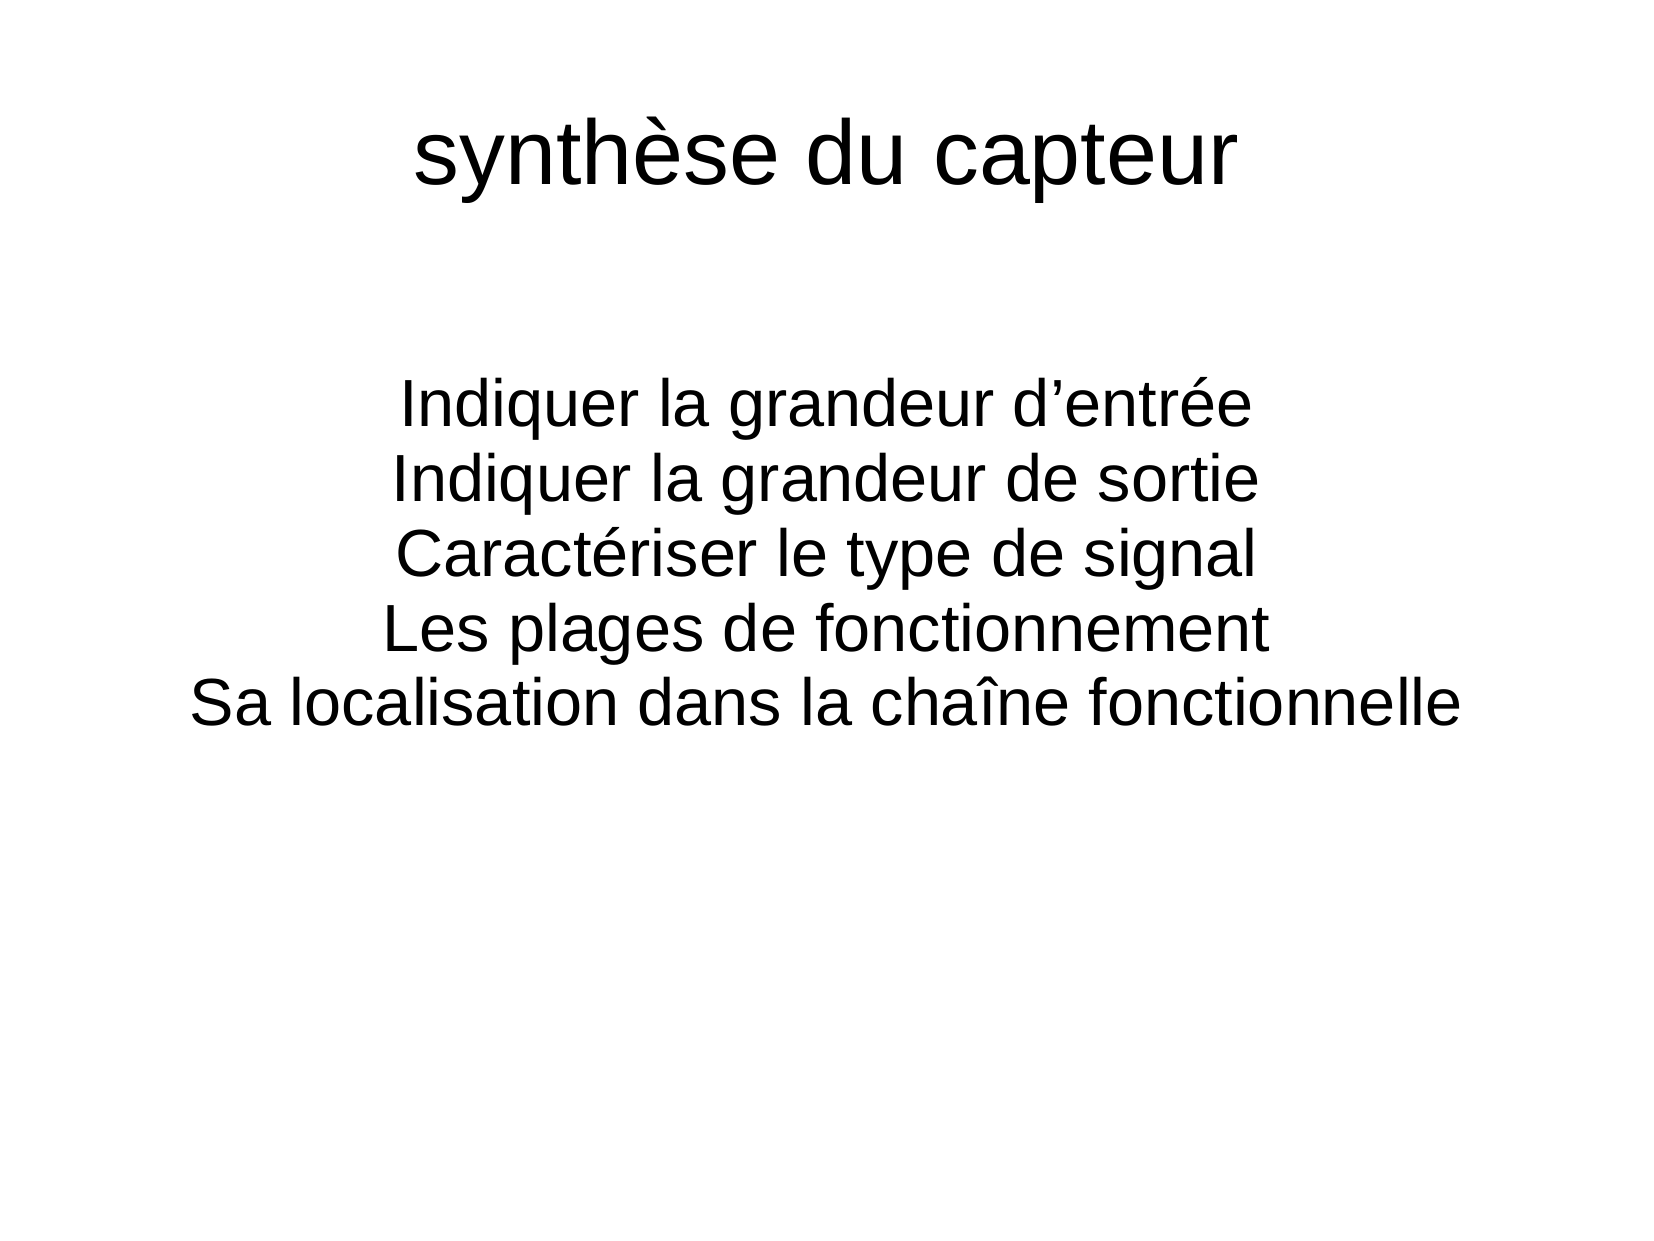

# synthèse du capteur
Indiquer la grandeur d’entrée
Indiquer la grandeur de sortie
Caractériser le type de signal
Les plages de fonctionnement
Sa localisation dans la chaîne fonctionnelle